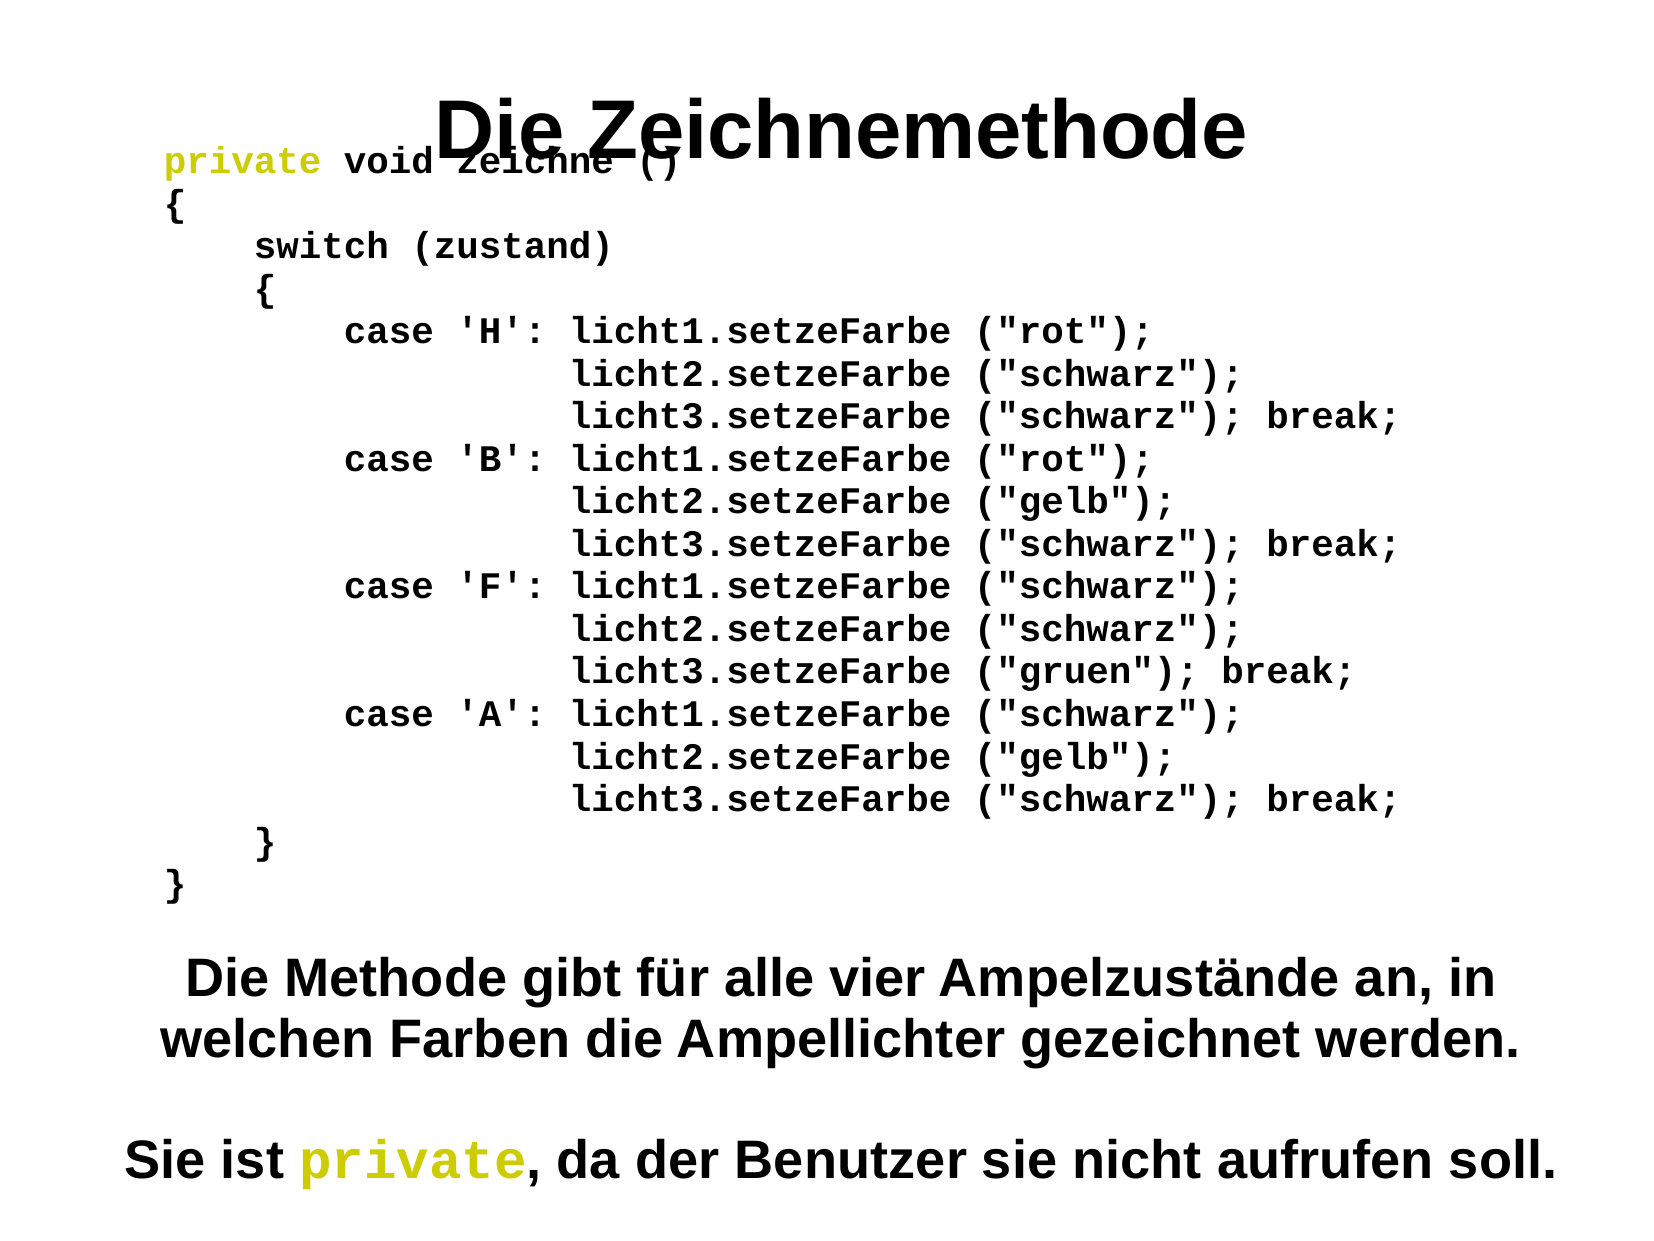

Die Zeichnemethode
 private void zeichne ()
 {
 switch (zustand)
 {
 case 'H': licht1.setzeFarbe ("rot");
 licht2.setzeFarbe ("schwarz");
 licht3.setzeFarbe ("schwarz"); break;
 case 'B': licht1.setzeFarbe ("rot");
 licht2.setzeFarbe ("gelb");
 licht3.setzeFarbe ("schwarz"); break;
 case 'F': licht1.setzeFarbe ("schwarz");
 licht2.setzeFarbe ("schwarz");
 licht3.setzeFarbe ("gruen"); break;
 case 'A': licht1.setzeFarbe ("schwarz");
 licht2.setzeFarbe ("gelb");
 licht3.setzeFarbe ("schwarz"); break;
 }
 }
Die Methode gibt für alle vier Ampelzustände an, in welchen Farben die Ampellichter gezeichnet werden.
Sie ist private, da der Benutzer sie nicht aufrufen soll.